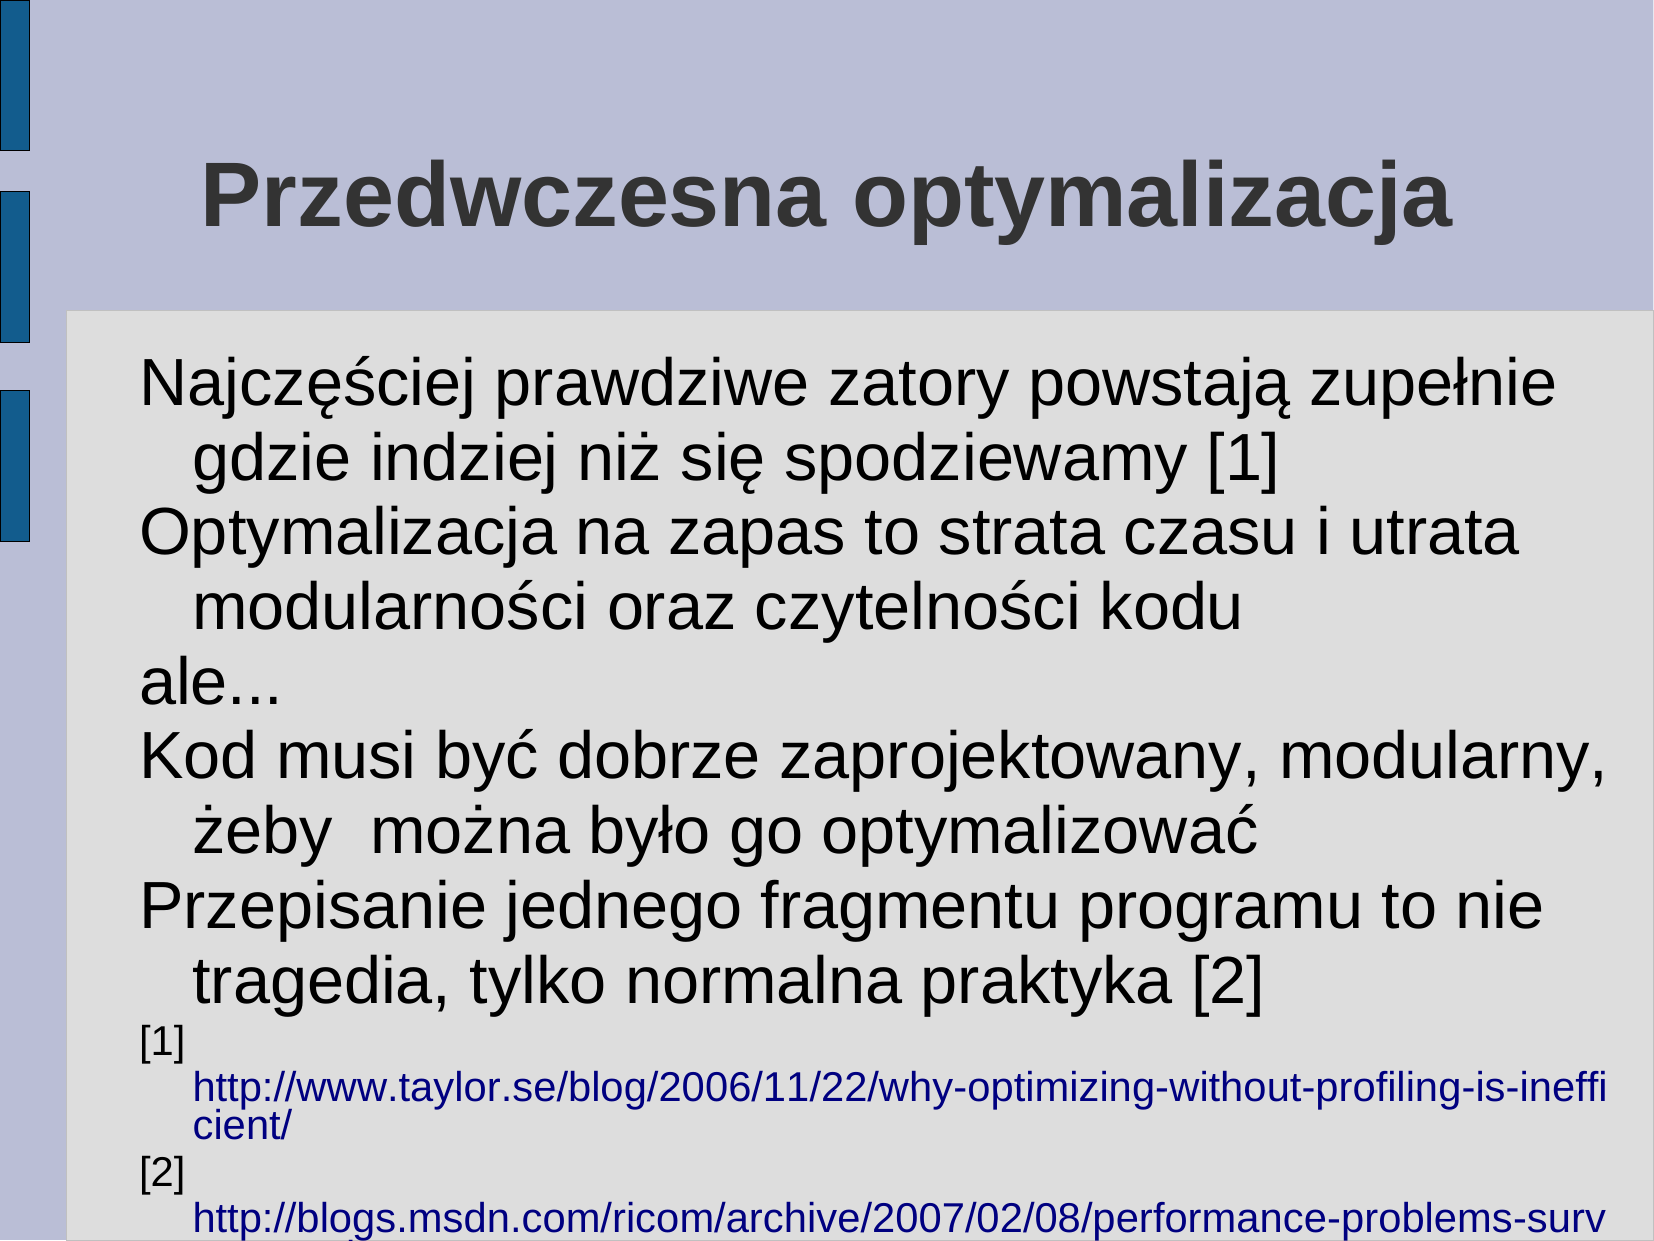

# Przedwczesna optymalizacja
Najczęściej prawdziwe zatory powstają zupełnie gdzie indziej niż się spodziewamy [1]
Optymalizacja na zapas to strata czasu i utrata modularności oraz czytelności kodu
ale...
Kod musi być dobrze zaprojektowany, modularny, żeby można było go optymalizować
Przepisanie jednego fragmentu programu to nie tragedia, tylko normalna praktyka [2]
[1] http://www.taylor.se/blog/2006/11/22/why-optimizing-without-profiling-is-inefficient/
[2] http://blogs.msdn.com/ricom/archive/2007/02/08/performance-problems-survery-results.aspx